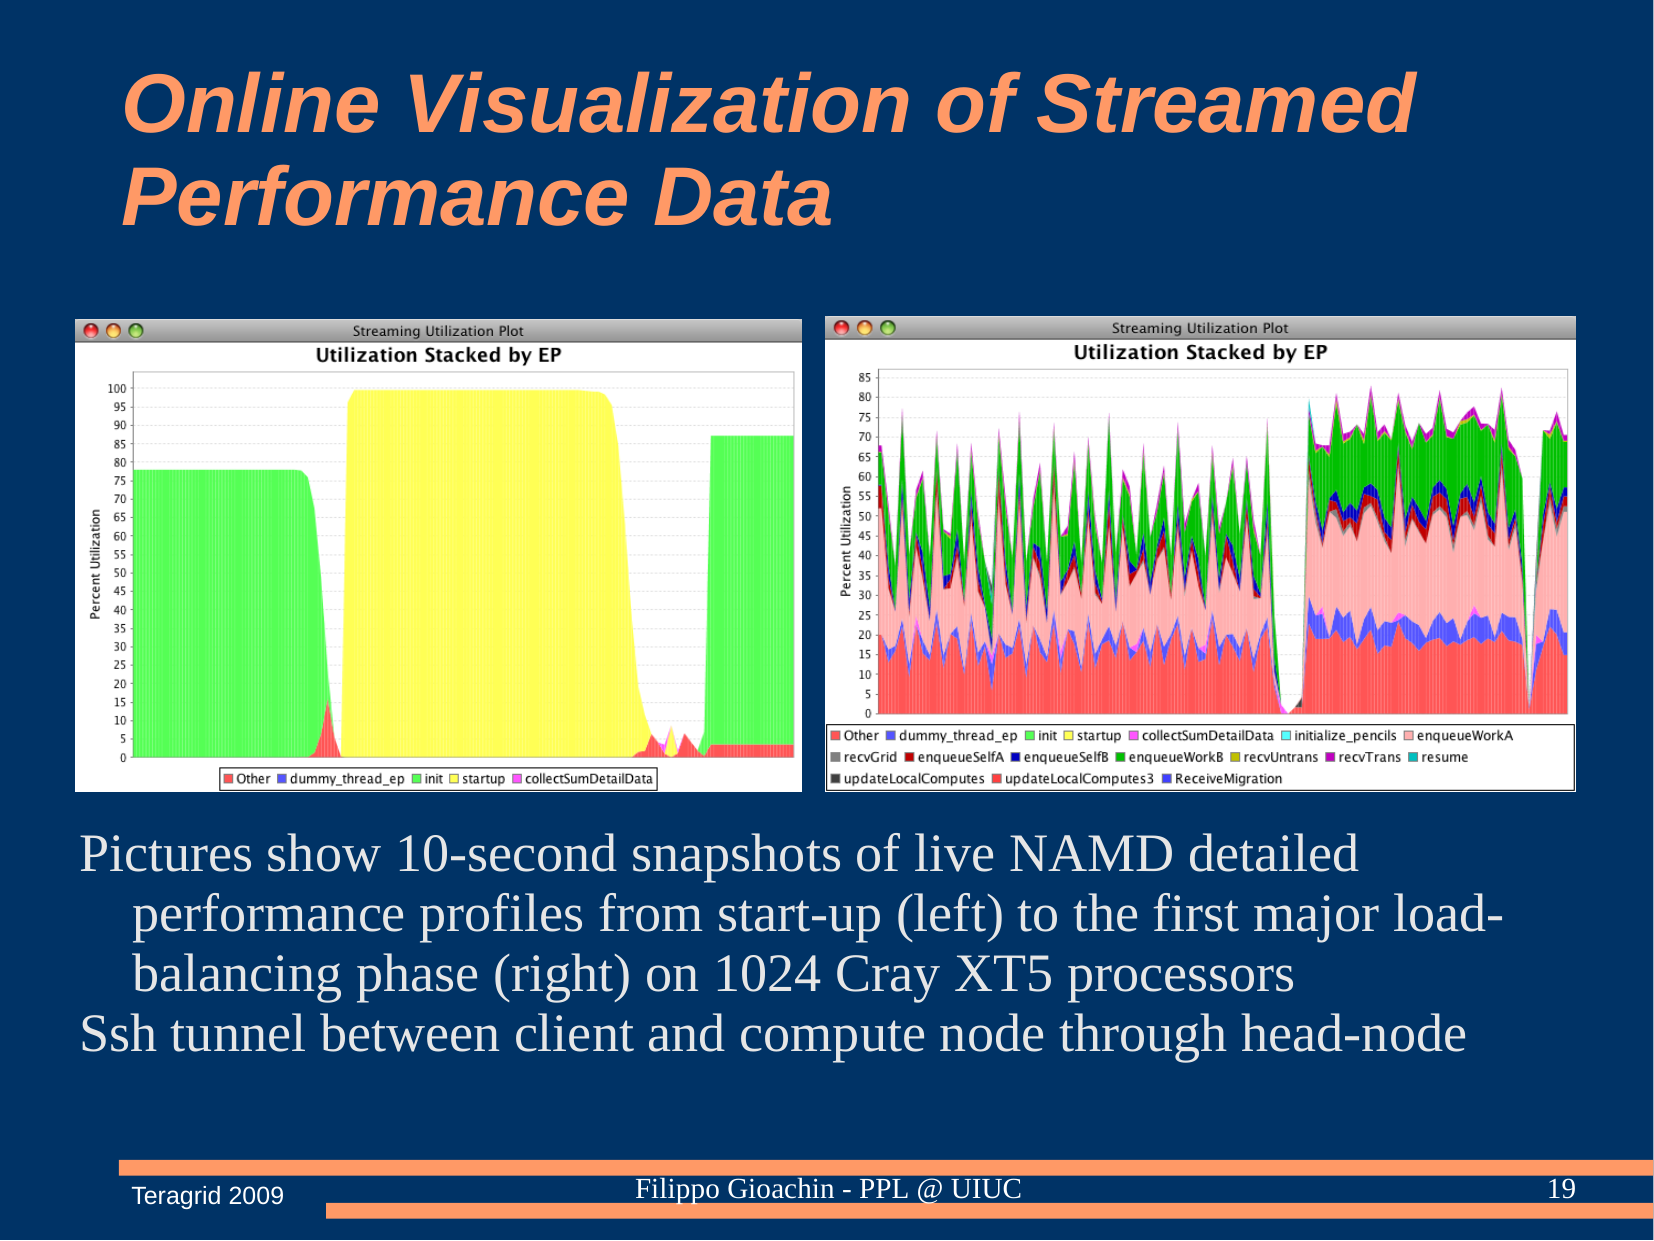

# Online Visualization of Streamed Performance Data
Pictures show 10-second snapshots of live NAMD detailed performance profiles from start-up (left) to the first major load-balancing phase (right) on 1024 Cray XT5 processors
Ssh tunnel between client and compute node through head-node
19
Filippo Gioachin - PPL @ UIUC